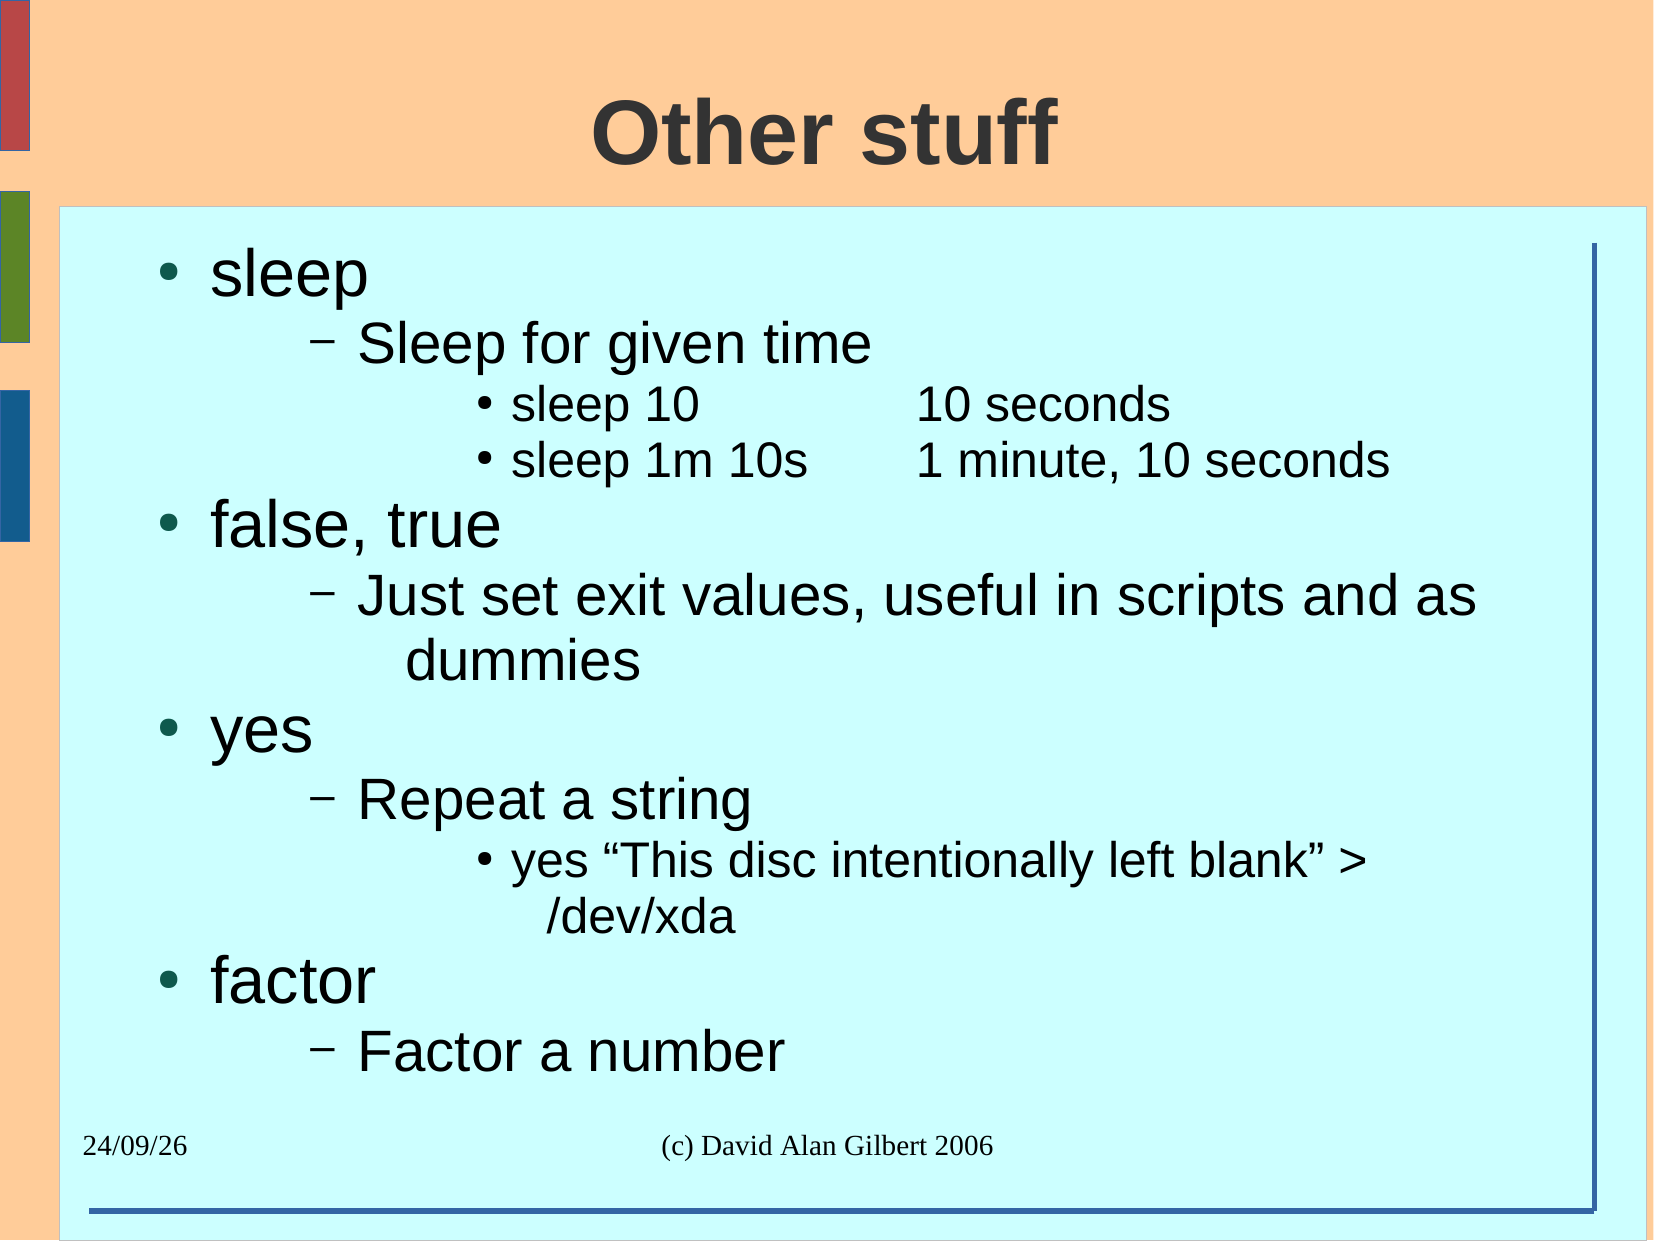

# Other stuff
sleep
Sleep for given time
sleep 10			10 seconds
sleep 1m 10s		1 minute, 10 seconds
false, true
Just set exit values, useful in scripts and as dummies
yes
Repeat a string
yes “This disc intentionally left blank” > /dev/xda
factor
Factor a number
(c) David Alan Gilbert 2006